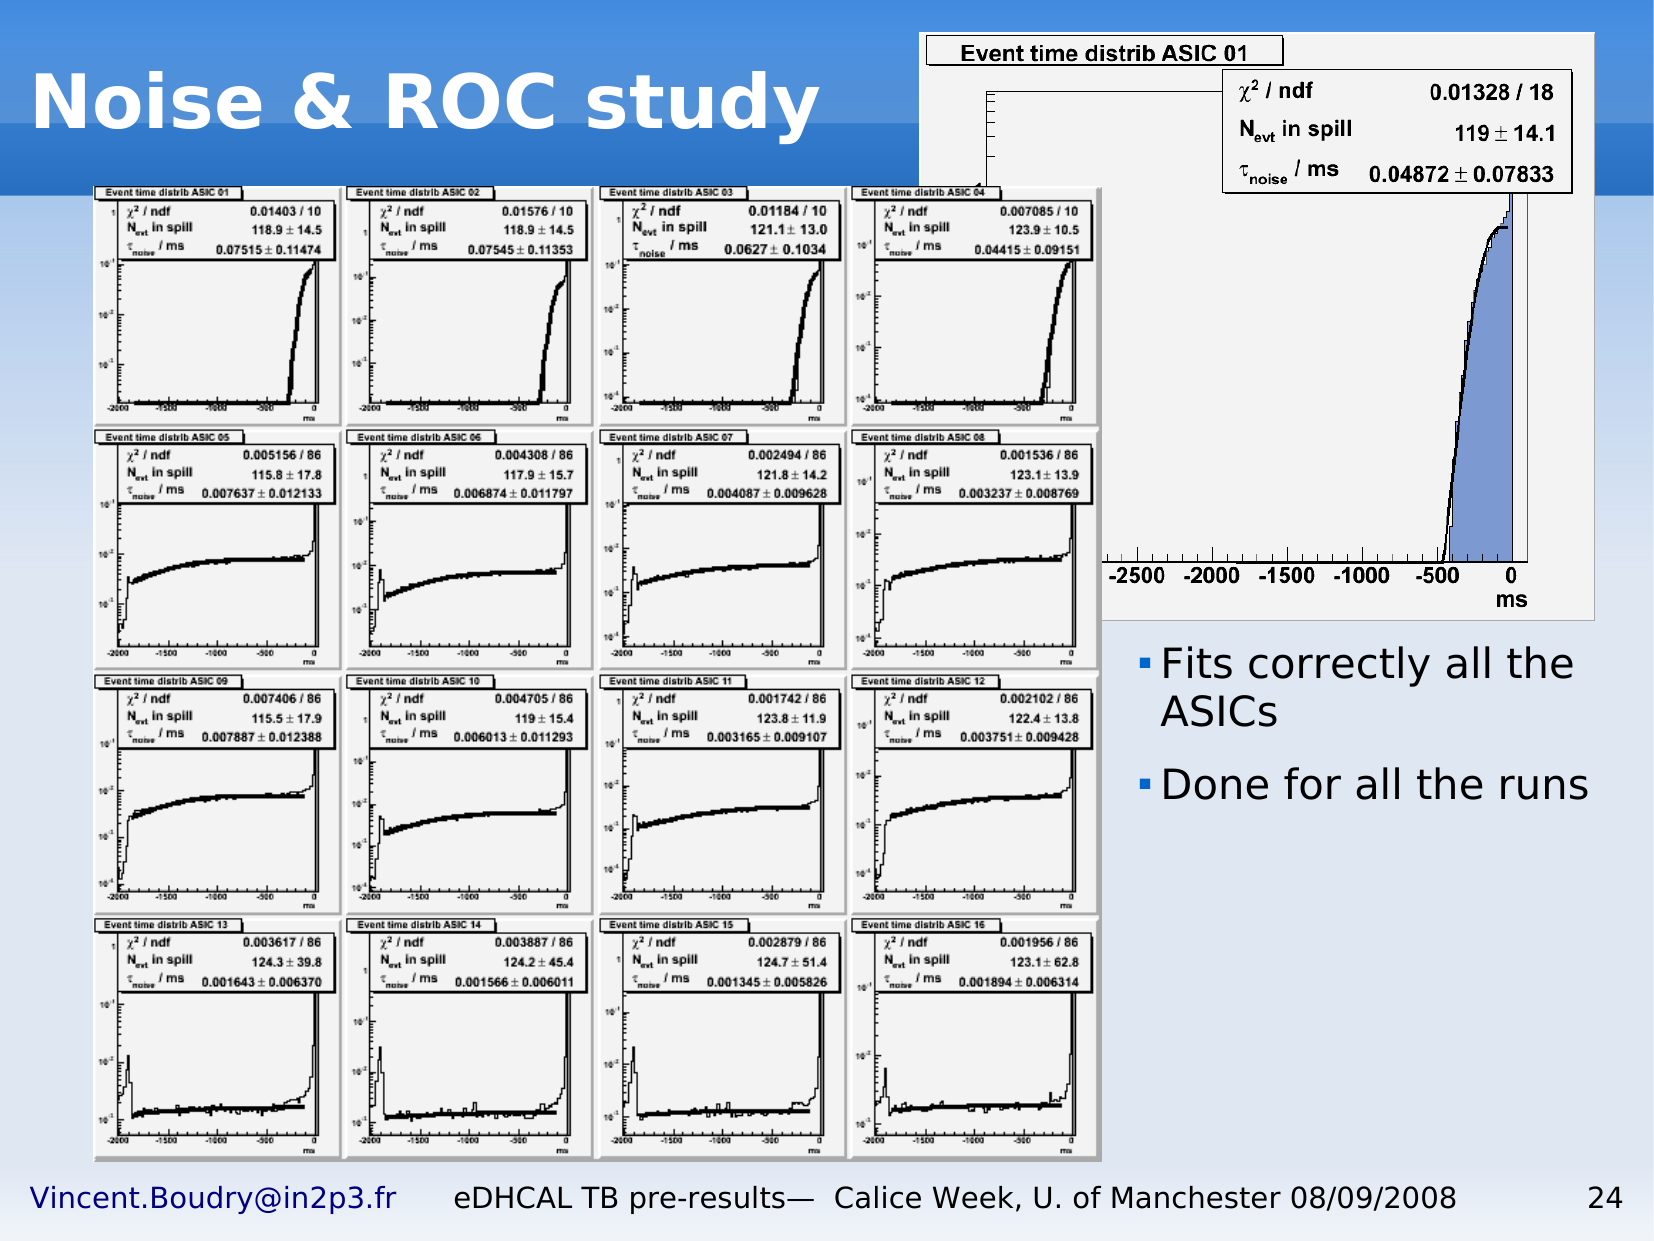

# Noise & ROC study
Fits correctly all the ASICs
Done for all the runs
eDHCAL TB pre-results— Calice Week, U. of Manchester 08/09/2008
24